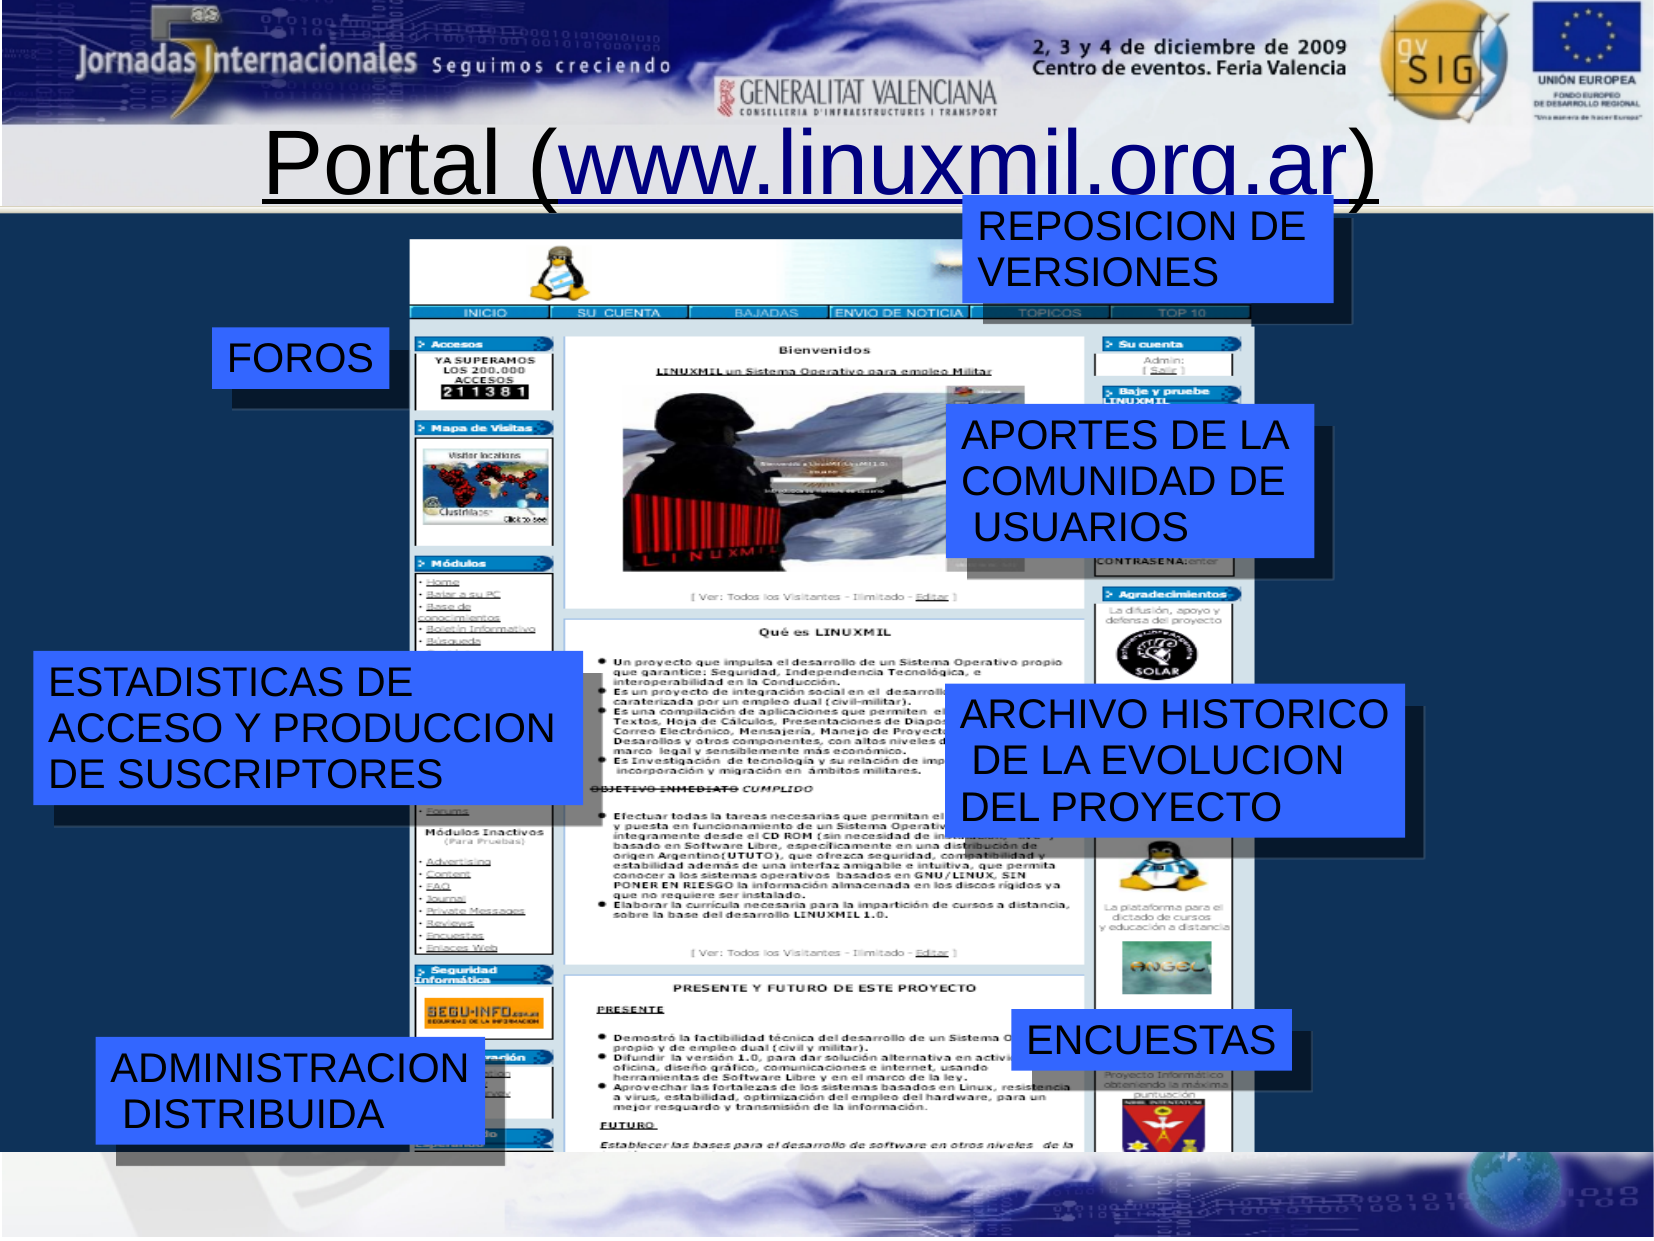

# Portal (www.linuxmil.org.ar)
REPOSICION DE
VERSIONES
FOROS
APORTES DE LA
COMUNIDAD DE
 USUARIOS
ESTADISTICAS DE
ACCESO Y PRODUCCION
DE SUSCRIPTORES
ARCHIVO HISTORICO
 DE LA EVOLUCION
DEL PROYECTO
ENCUESTAS
ADMINISTRACION
 DISTRIBUIDA